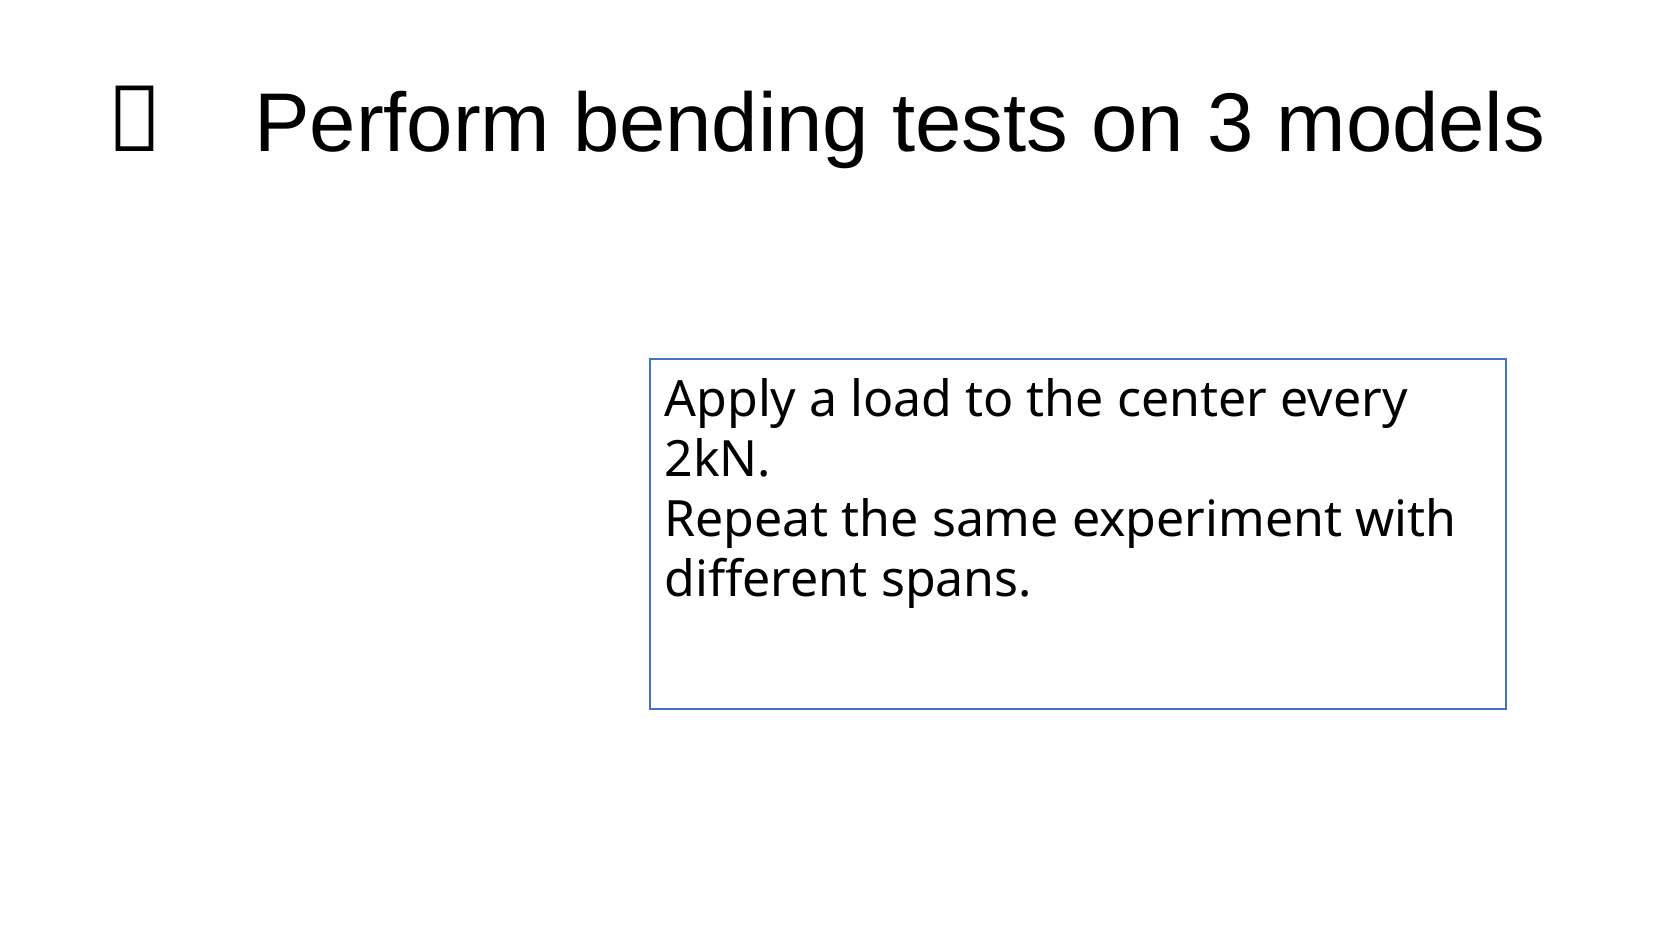

# ３　Perform bending tests on 3 models
Apply a load to the center every 2kN.
Repeat the same experiment with different spans.